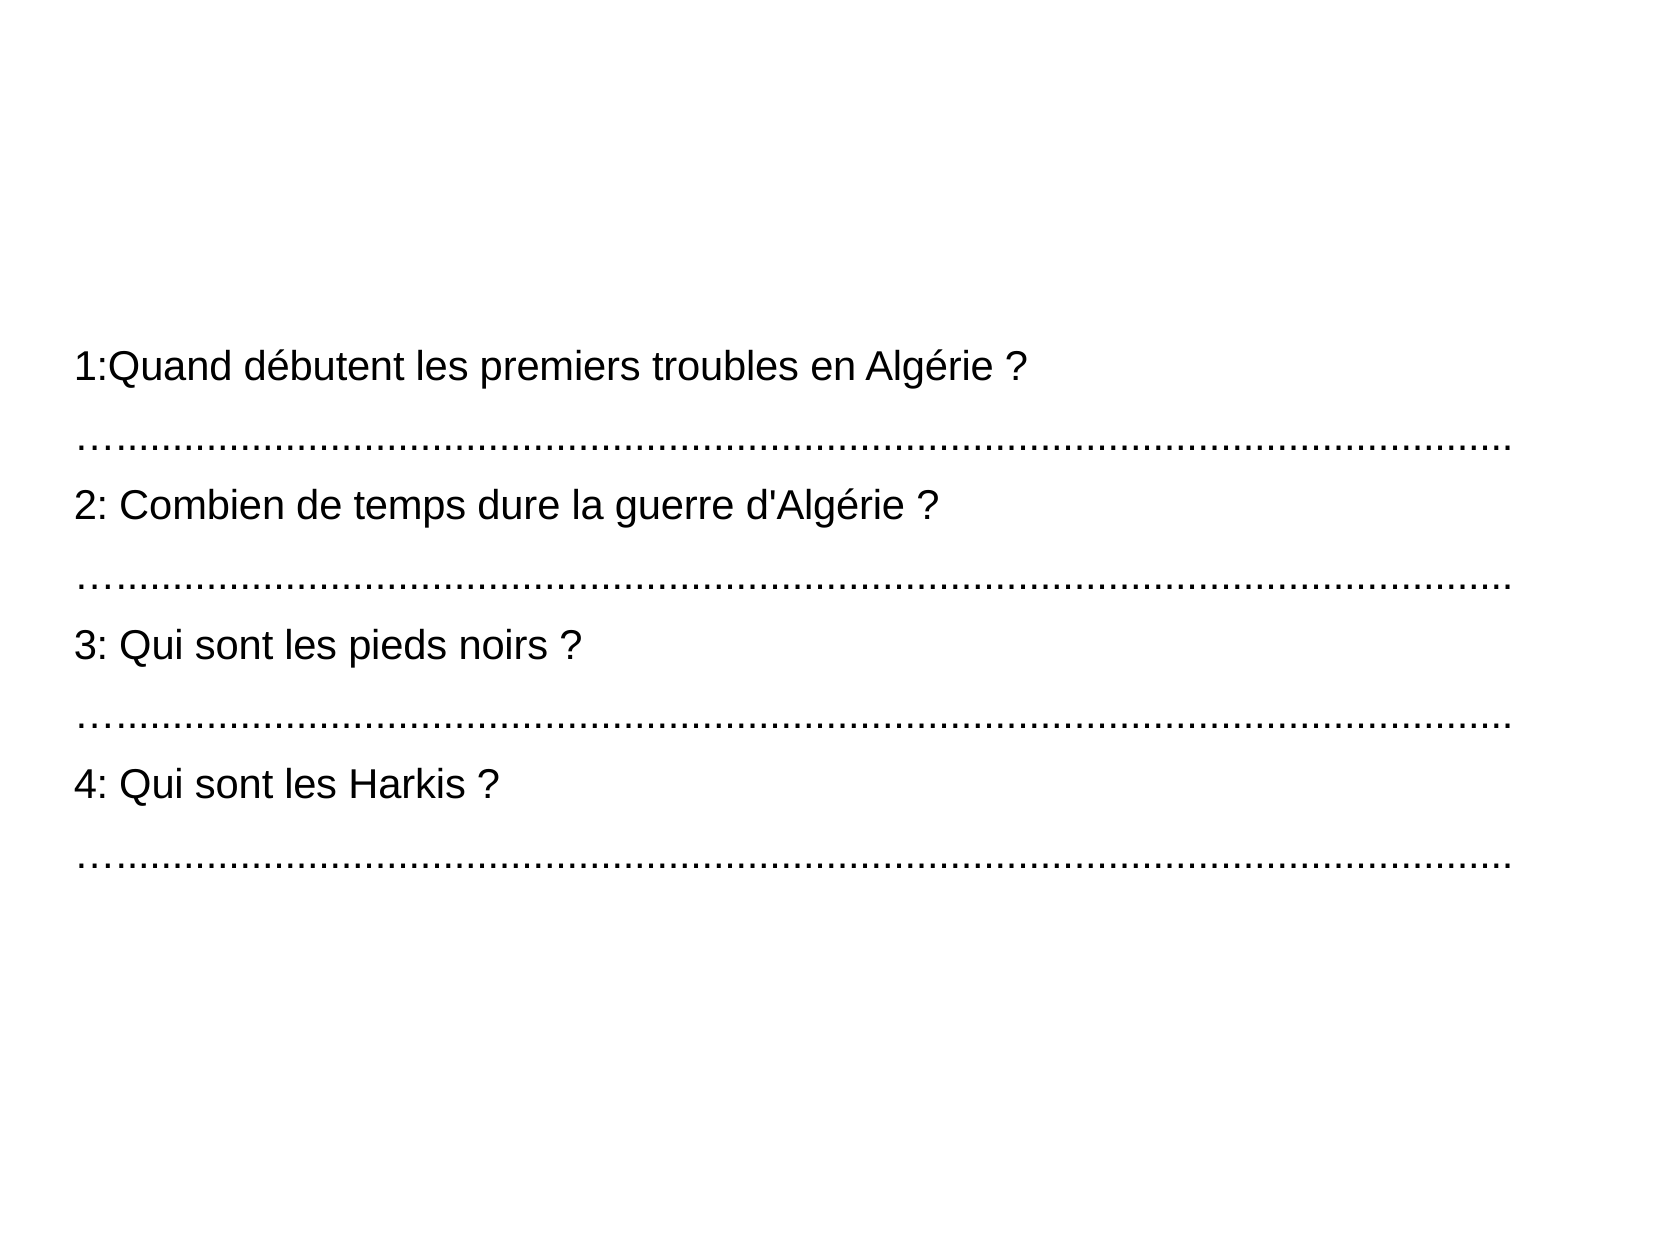

1:Quand débutent les premiers troubles en Algérie ?
…............................................................................................................................
2: Combien de temps dure la guerre d'Algérie ?
…............................................................................................................................3: Qui sont les pieds noirs ?
…............................................................................................................................
4: Qui sont les Harkis ?
…............................................................................................................................